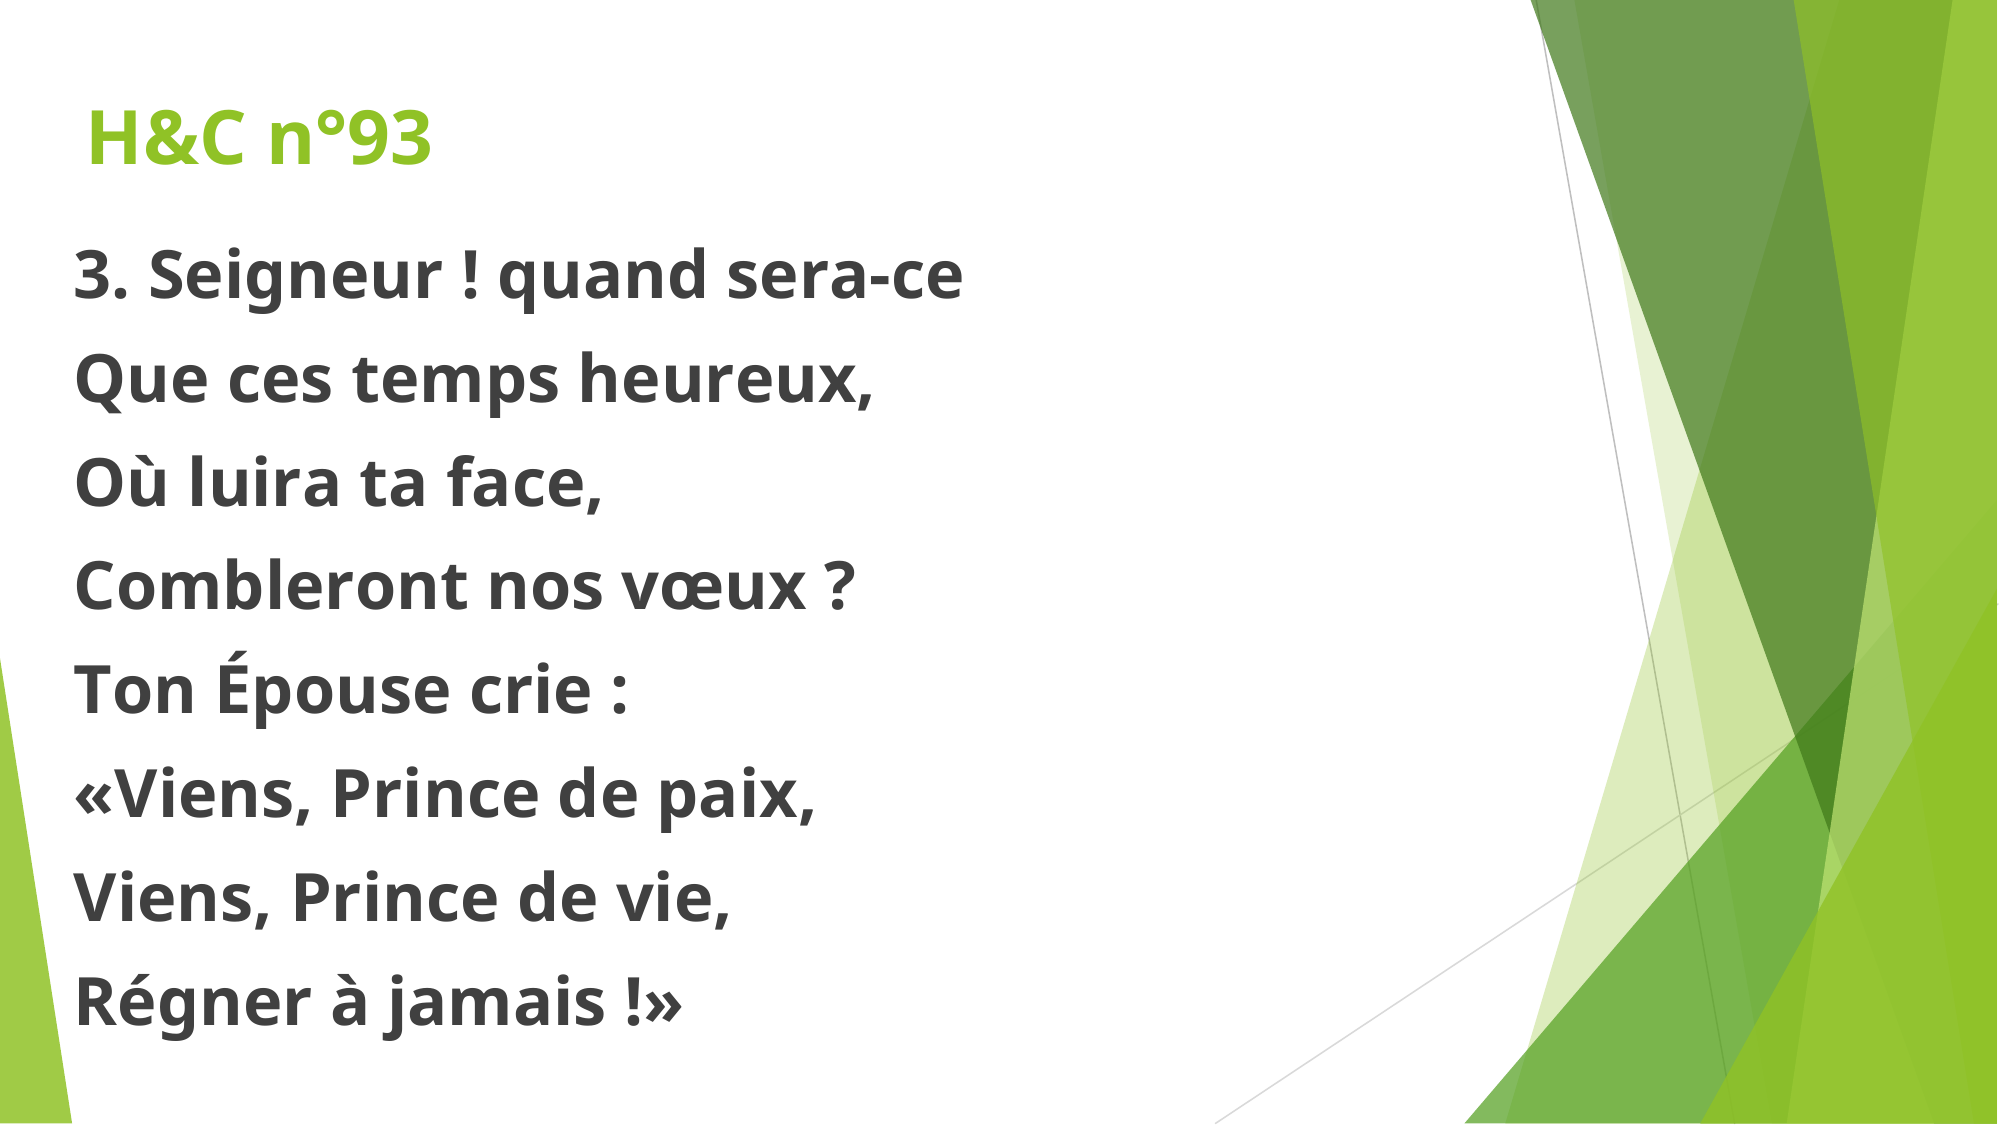

H&C n°93
3. Seigneur ! quand sera-ce
Que ces temps heureux,
Où luira ta face,
Combleront nos vœux ?
Ton Épouse crie :
«Viens, Prince de paix,
Viens, Prince de vie,
Régner à jamais !»